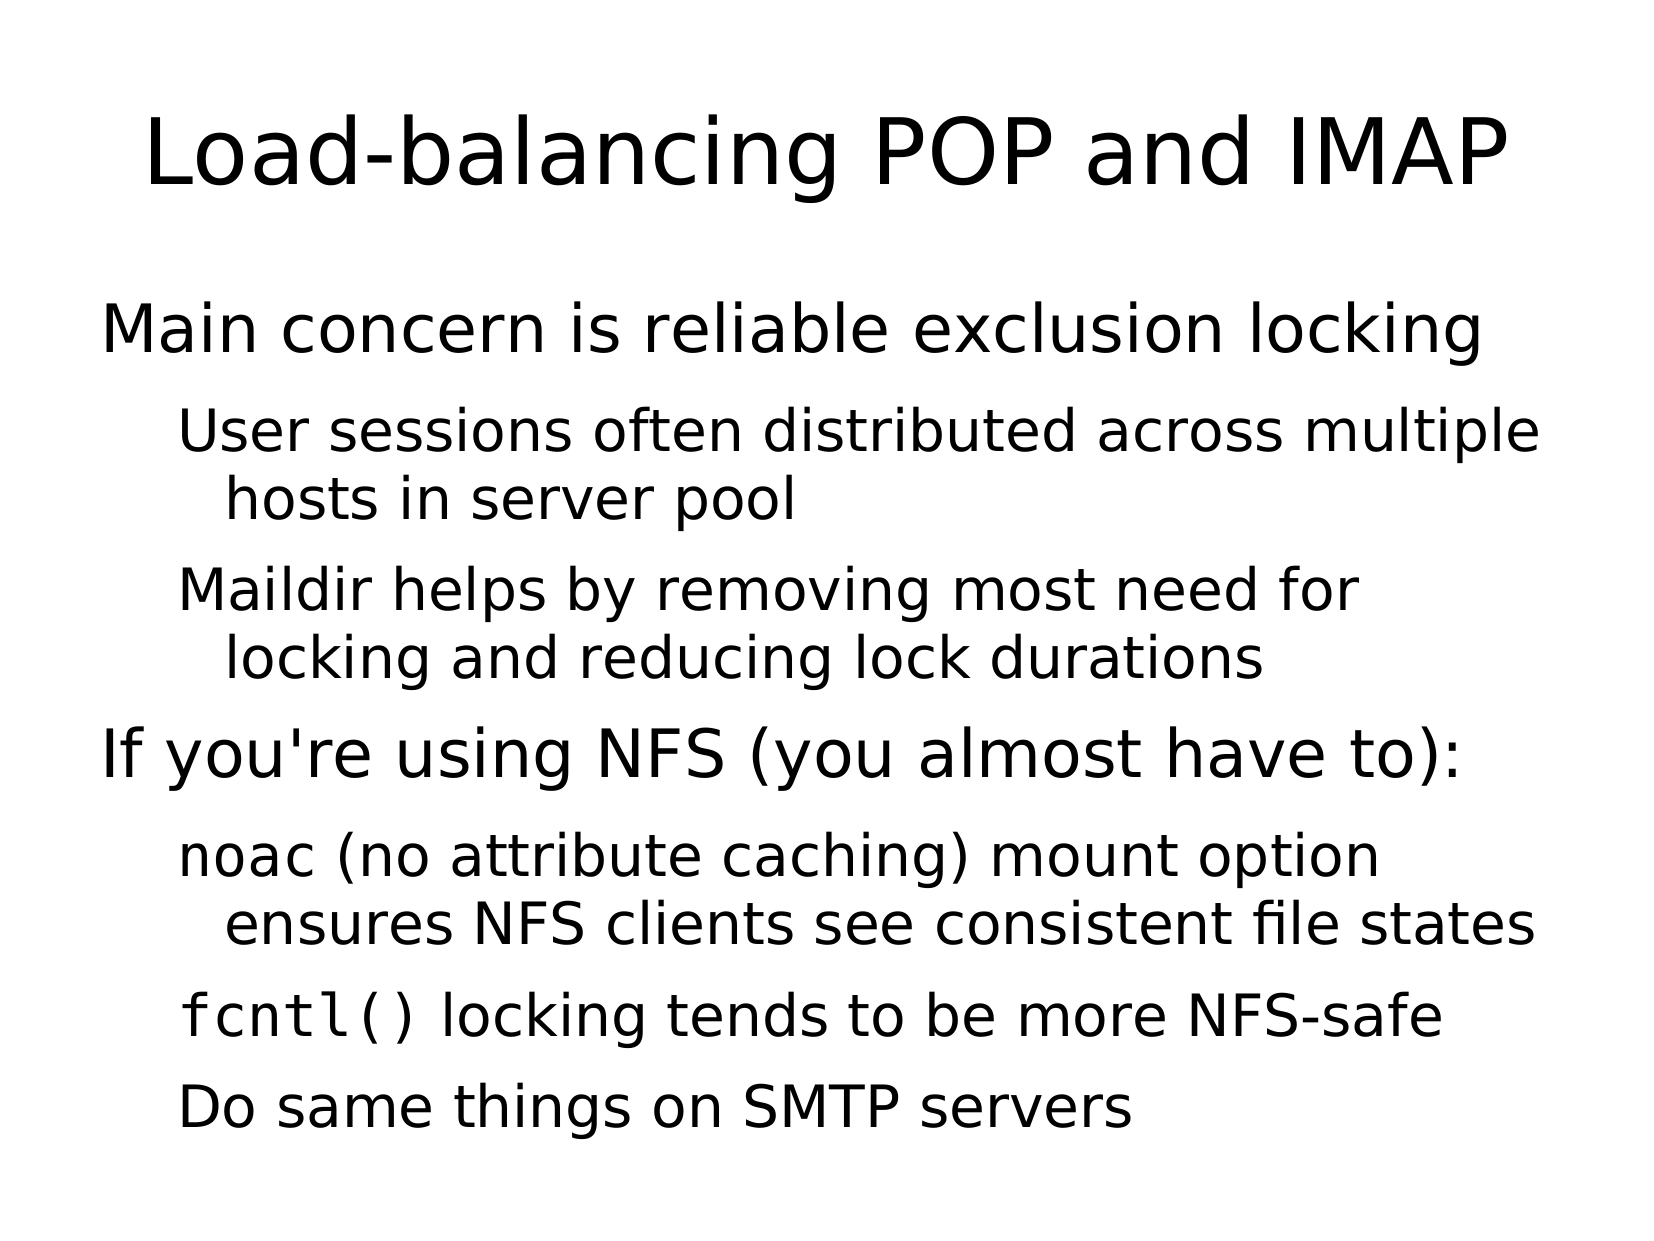

# Load-balancing POP and IMAP
Main concern is reliable exclusion locking
User sessions often distributed across multiple hosts in server pool
Maildir helps by removing most need for locking and reducing lock durations
If you're using NFS (you almost have to):
noac (no attribute caching) mount option ensures NFS clients see consistent file states
fcntl() locking tends to be more NFS-safe
Do same things on SMTP servers